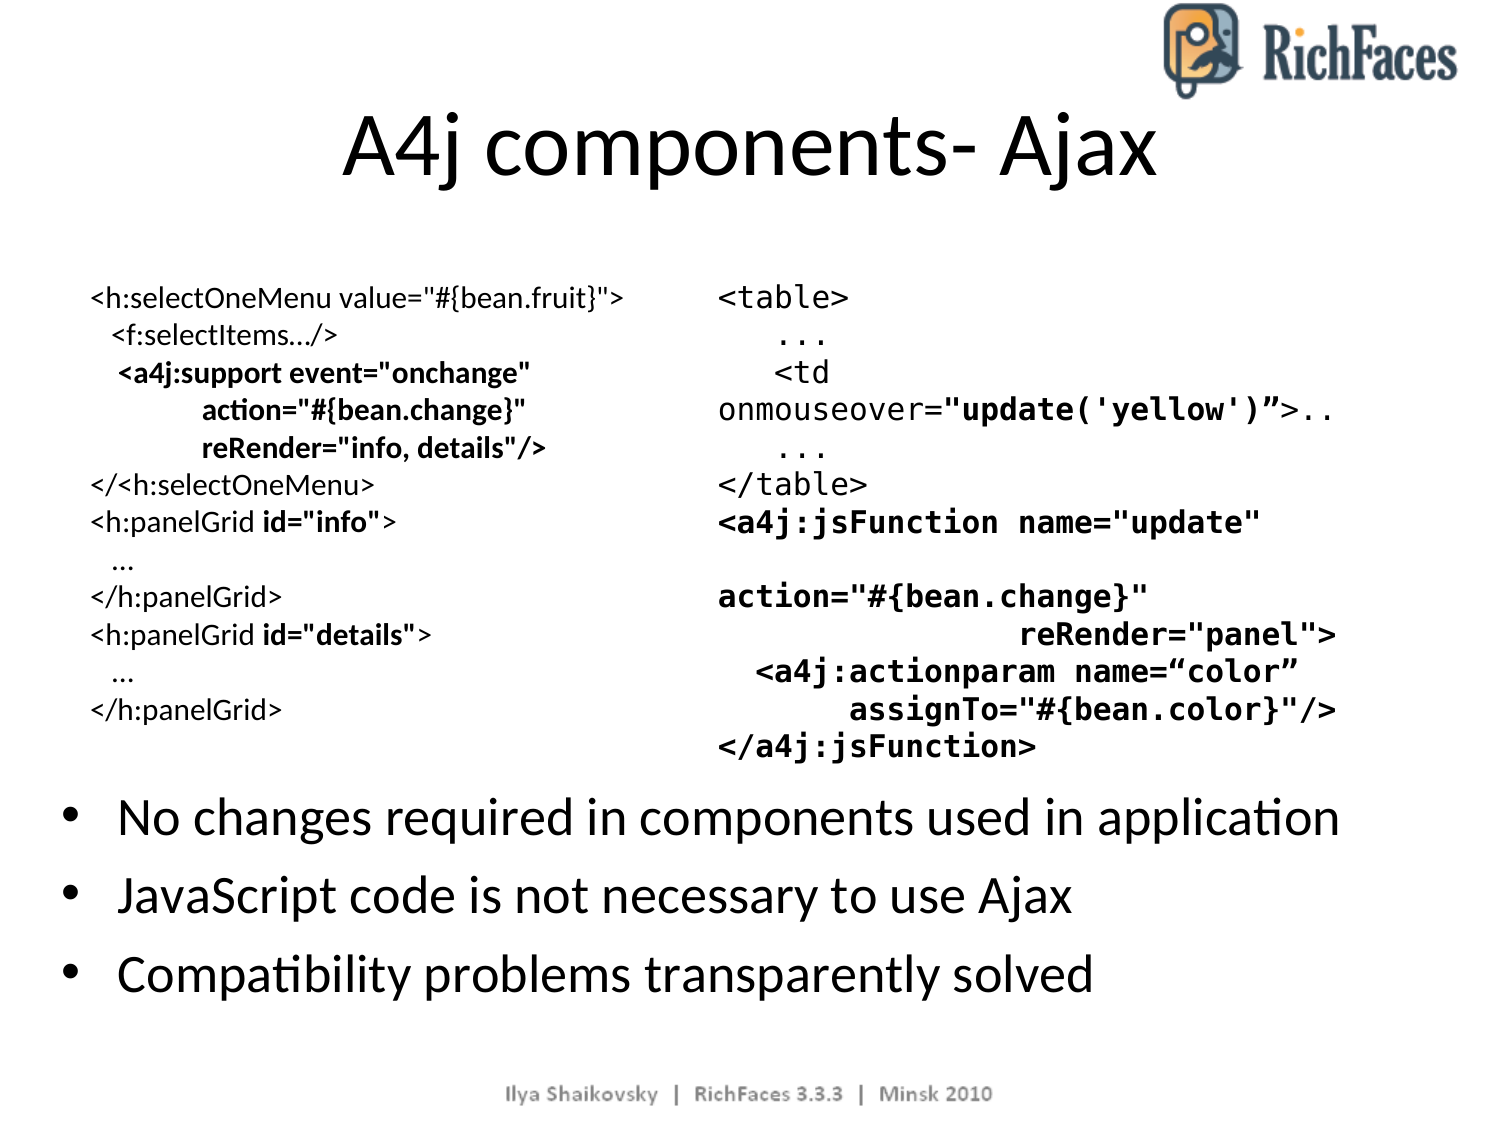

# A4j components- Ajax
<h:selectOneMenu value="#{bean.fruit}">
 <f:selectItems…/>
 <a4j:support event="onchange"
 action="#{bean.change}"
 reRender="info, details"/>
</<h:selectOneMenu>
<h:panelGrid id="info">
 ...
</h:panelGrid>
<h:panelGrid id="details">
 ...
</h:panelGrid>
<table>
 ...
 <td onmouseover="update('yellow')”>..
 ...
</table>
<a4j:jsFunction name="update"
 action="#{bean.change}"
 reRender="panel">
 <a4j:actionparam name=“color”
 assignTo="#{bean.color}"/>
</a4j:jsFunction>
No changes required in components used in application
JavaScript code is not necessary to use Ajax
Compatibility problems transparently solved